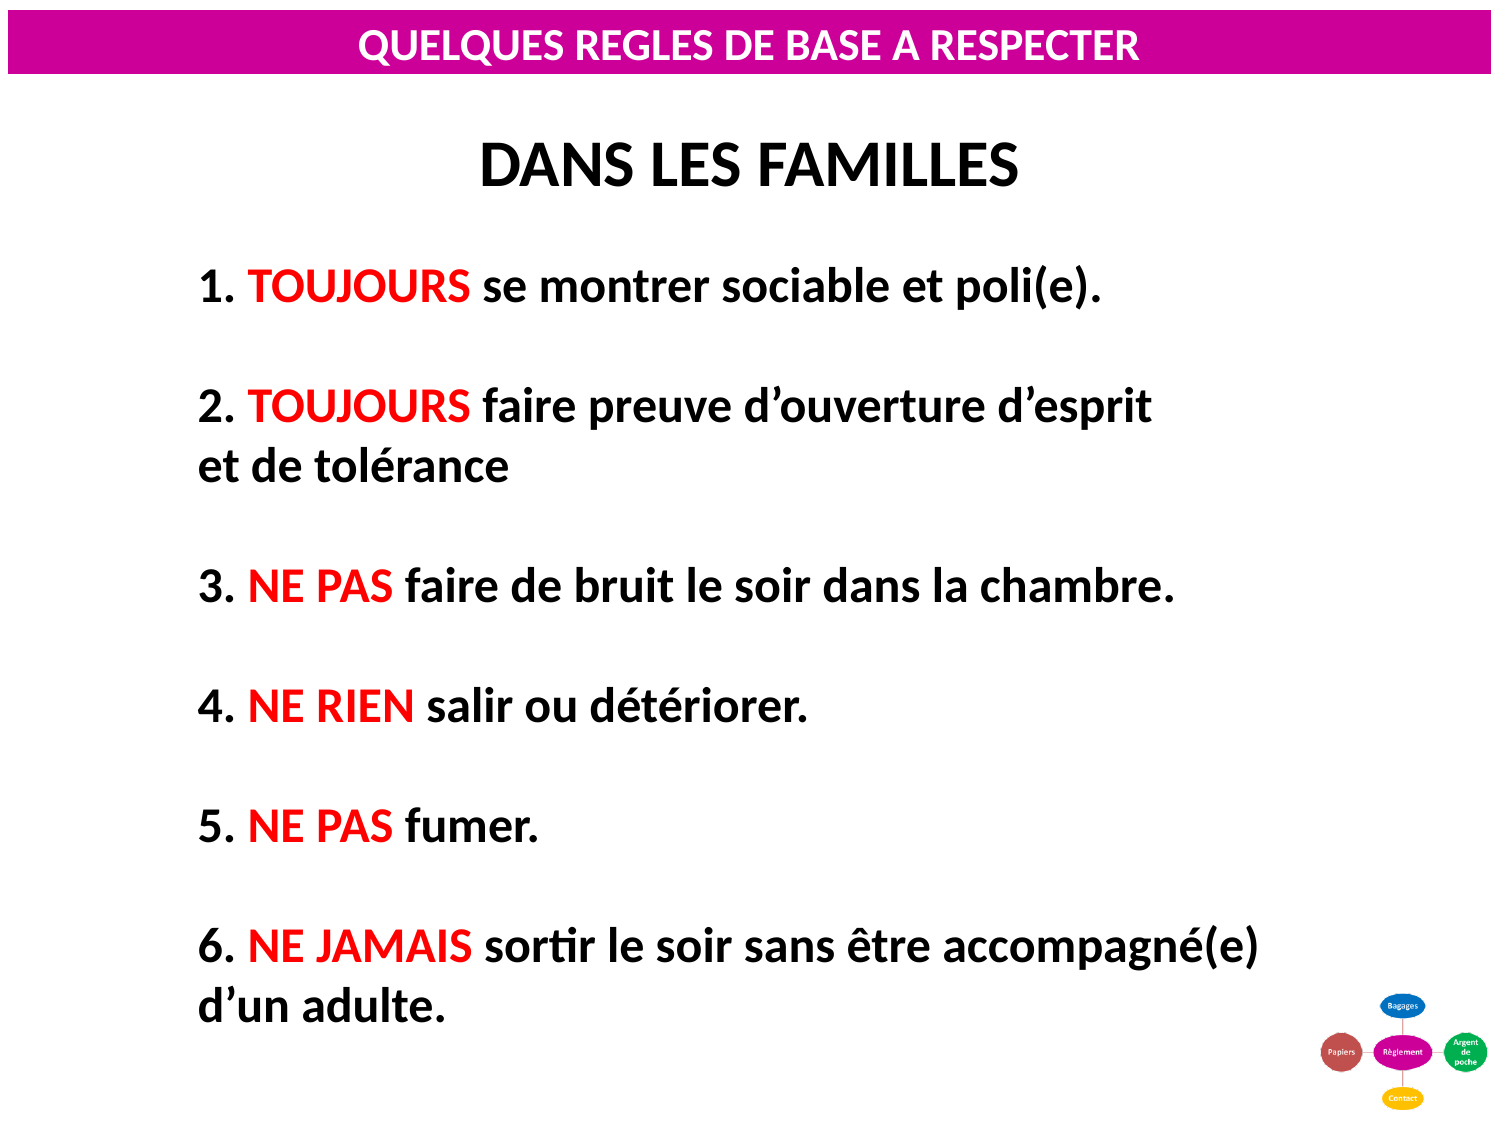

QUELQUES REGLES DE BASE A RESPECTER
DANS LES FAMILLES
1. TOUJOURS se montrer sociable et poli(e).
2. TOUJOURS faire preuve d’ouverture d’esprit
et de tolérance
3. NE PAS faire de bruit le soir dans la chambre.
4. NE RIEN salir ou détériorer.
5. NE PAS fumer.
6. NE JAMAIS sortir le soir sans être accompagné(e)
d’un adulte.